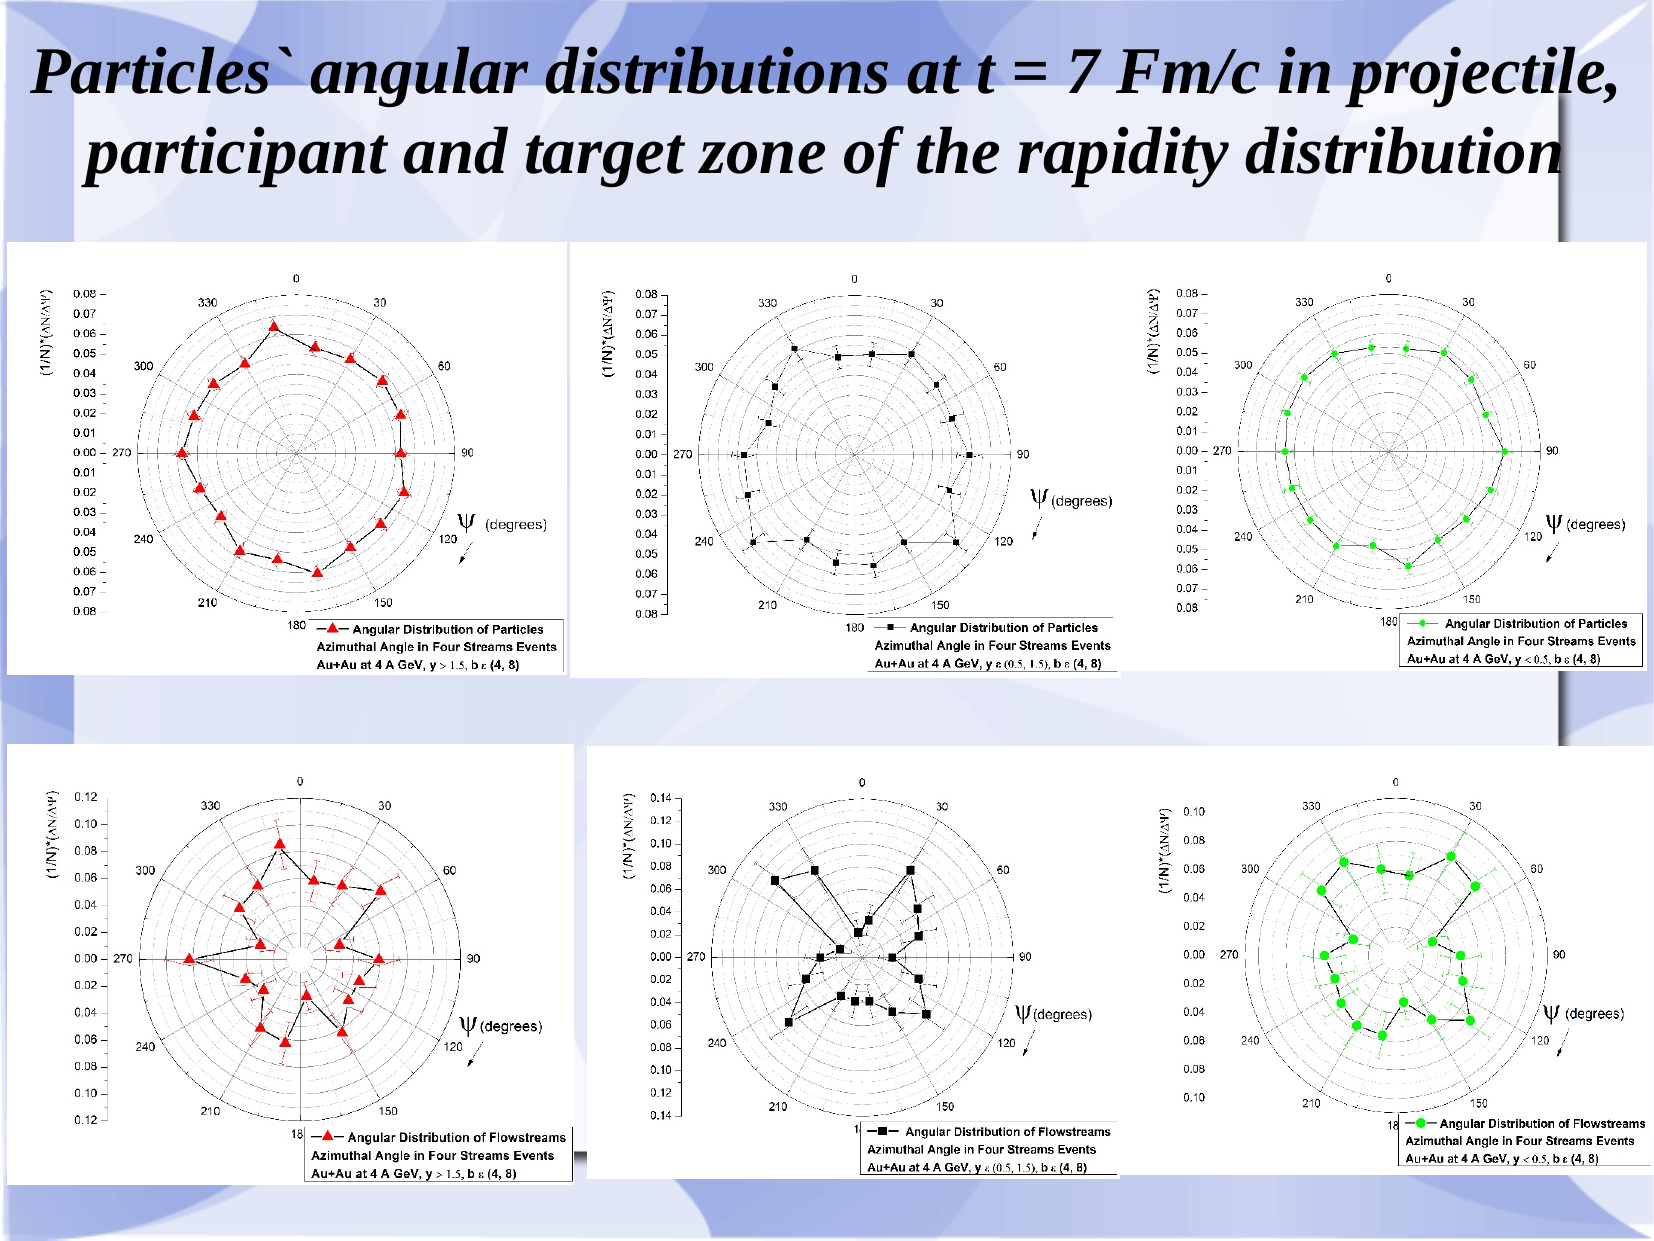

# Particles` angular distributions at t = 7 Fm/c in projectile, participant and target zone of the rapidity distribution